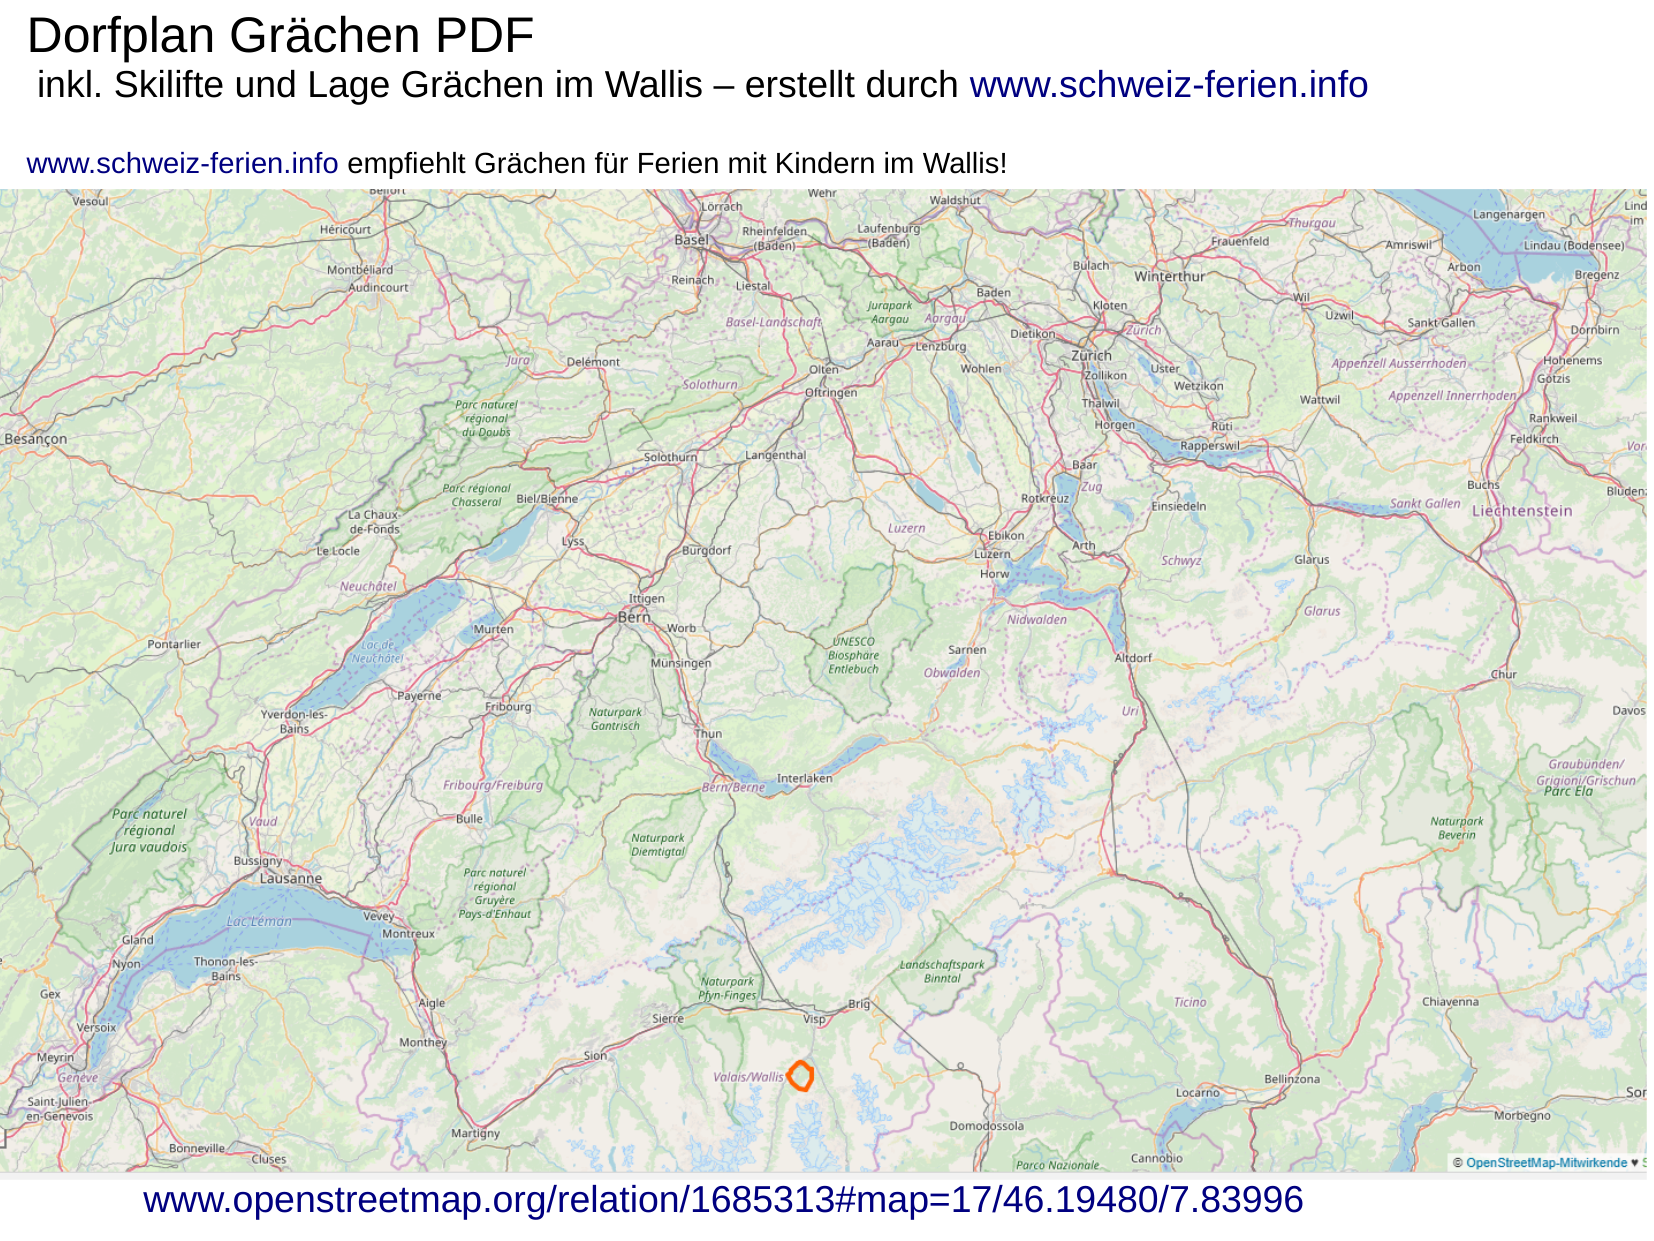

Dorfplan Grächen PDF
 inkl. Skilifte und Lage Grächen im Wallis – erstellt durch www.schweiz-ferien.info
www.schweiz-ferien.info empfiehlt Grächen für Ferien mit Kindern im Wallis!
 www.openstreetmap.org/relation/1685313#map=17/46.19480/7.83996